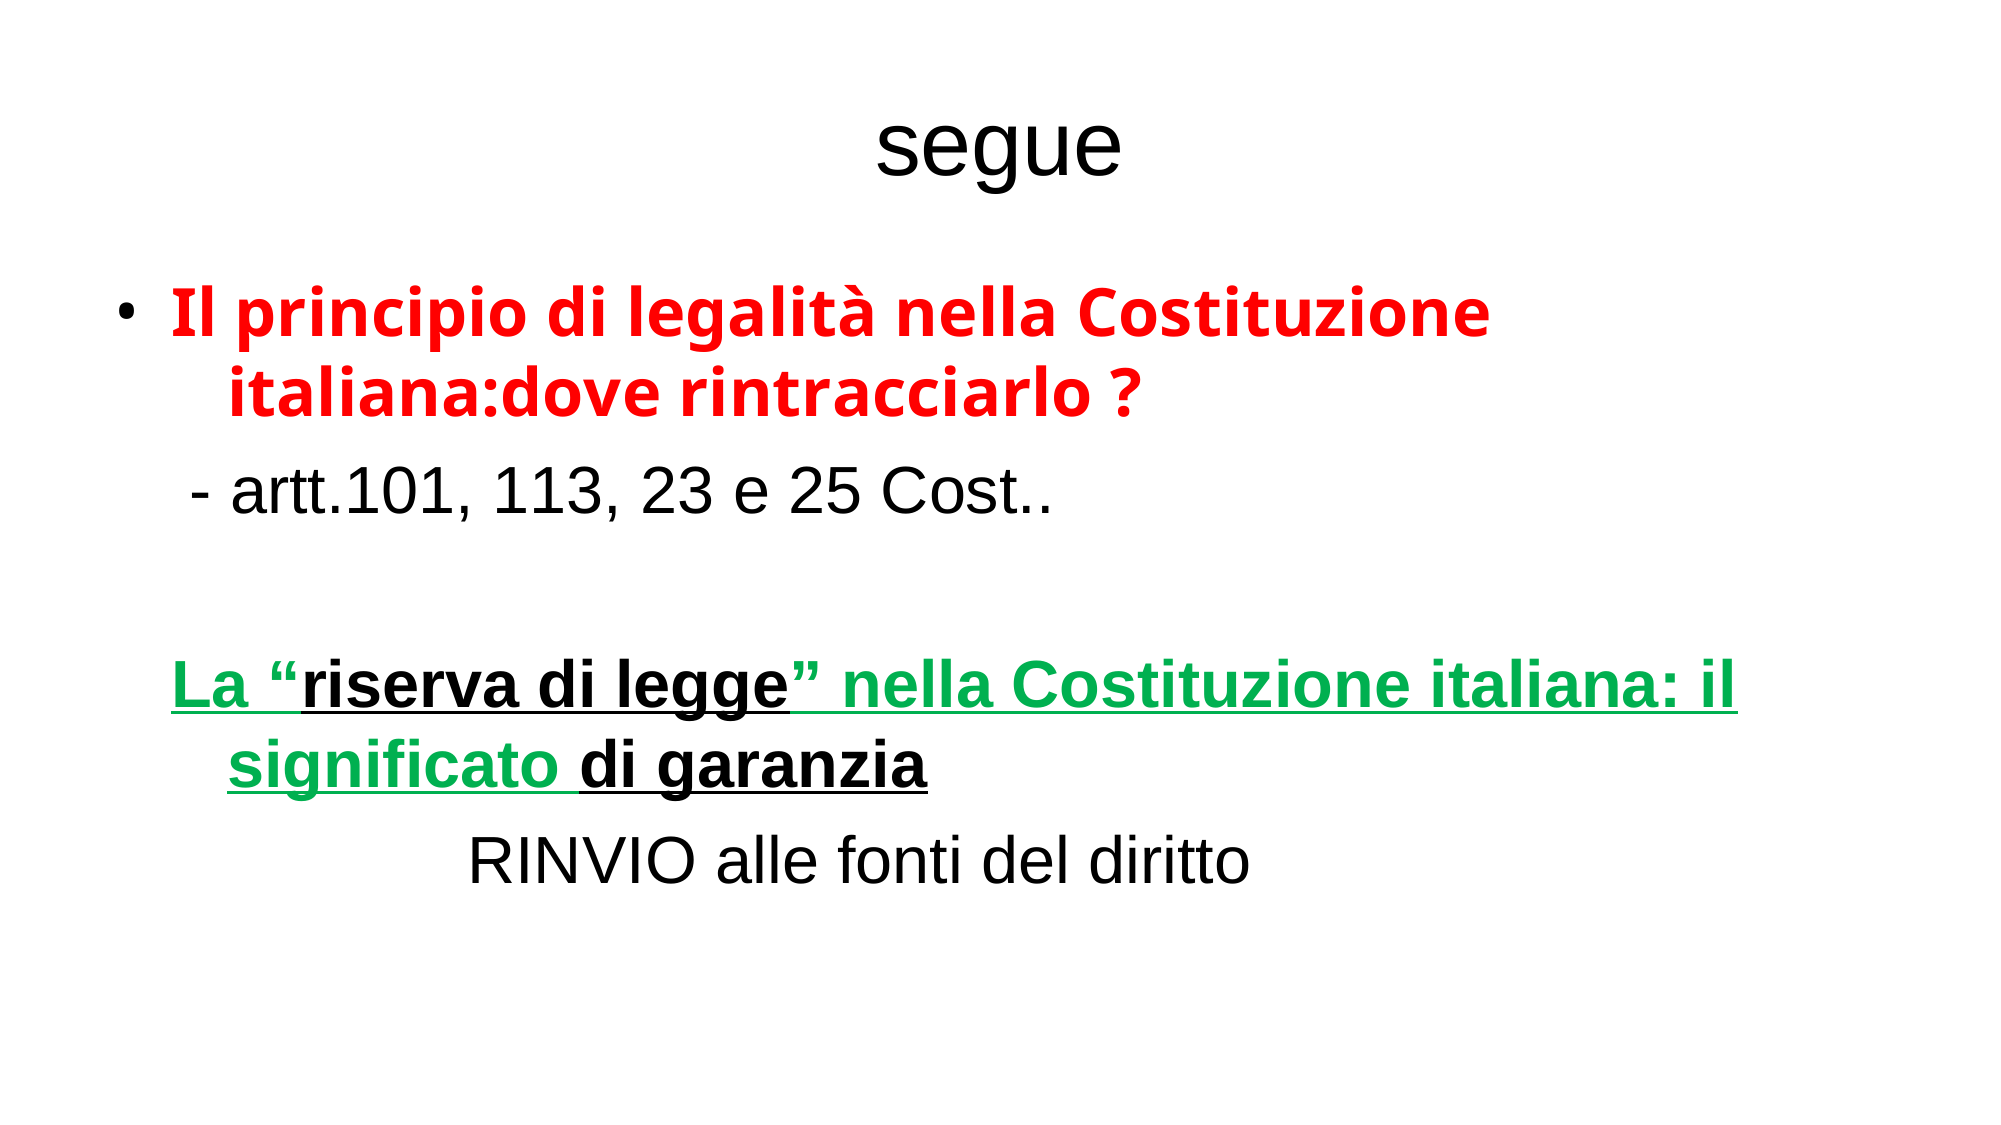

# segue
Il principio di legalità nella Costituzione italiana:dove rintracciarlo ?
 - artt.101, 113, 23 e 25 Cost..
La “riserva di legge” nella Costituzione italiana: il significato di garanzia
 RINVIO alle fonti del diritto